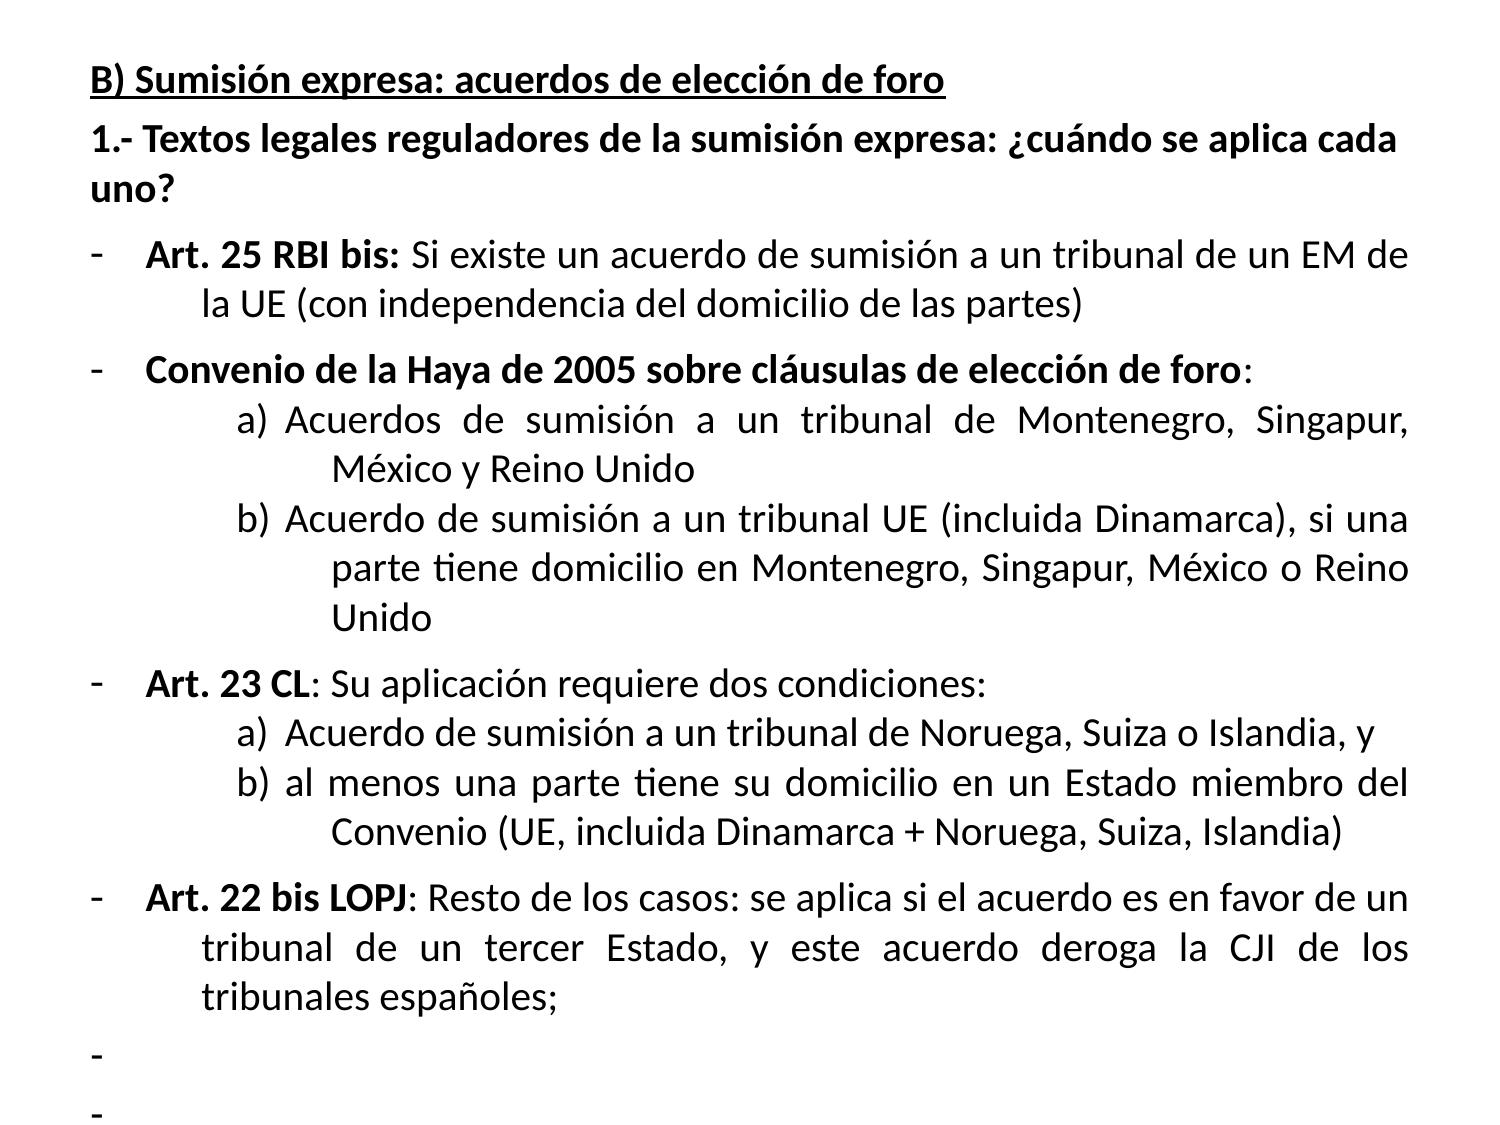

# B) Sumisión expresa: acuerdos de elección de foro
1.- Textos legales reguladores de la sumisión expresa: ¿cuándo se aplica cada uno?
Art. 25 RBI bis: Si existe un acuerdo de sumisión a un tribunal de un EM de la UE (con independencia del domicilio de las partes)
Convenio de la Haya de 2005 sobre cláusulas de elección de foro:
Acuerdos de sumisión a un tribunal de Montenegro, Singapur, México y Reino Unido
Acuerdo de sumisión a un tribunal UE (incluida Dinamarca), si una parte tiene domicilio en Montenegro, Singapur, México o Reino Unido
Art. 23 CL: Su aplicación requiere dos condiciones:
Acuerdo de sumisión a un tribunal de Noruega, Suiza o Islandia, y
al menos una parte tiene su domicilio en un Estado miembro del Convenio (UE, incluida Dinamarca + Noruega, Suiza, Islandia)
Art. 22 bis LOPJ: Resto de los casos: se aplica si el acuerdo es en favor de un tribunal de un tercer Estado, y este acuerdo deroga la CJI de los tribunales españoles;